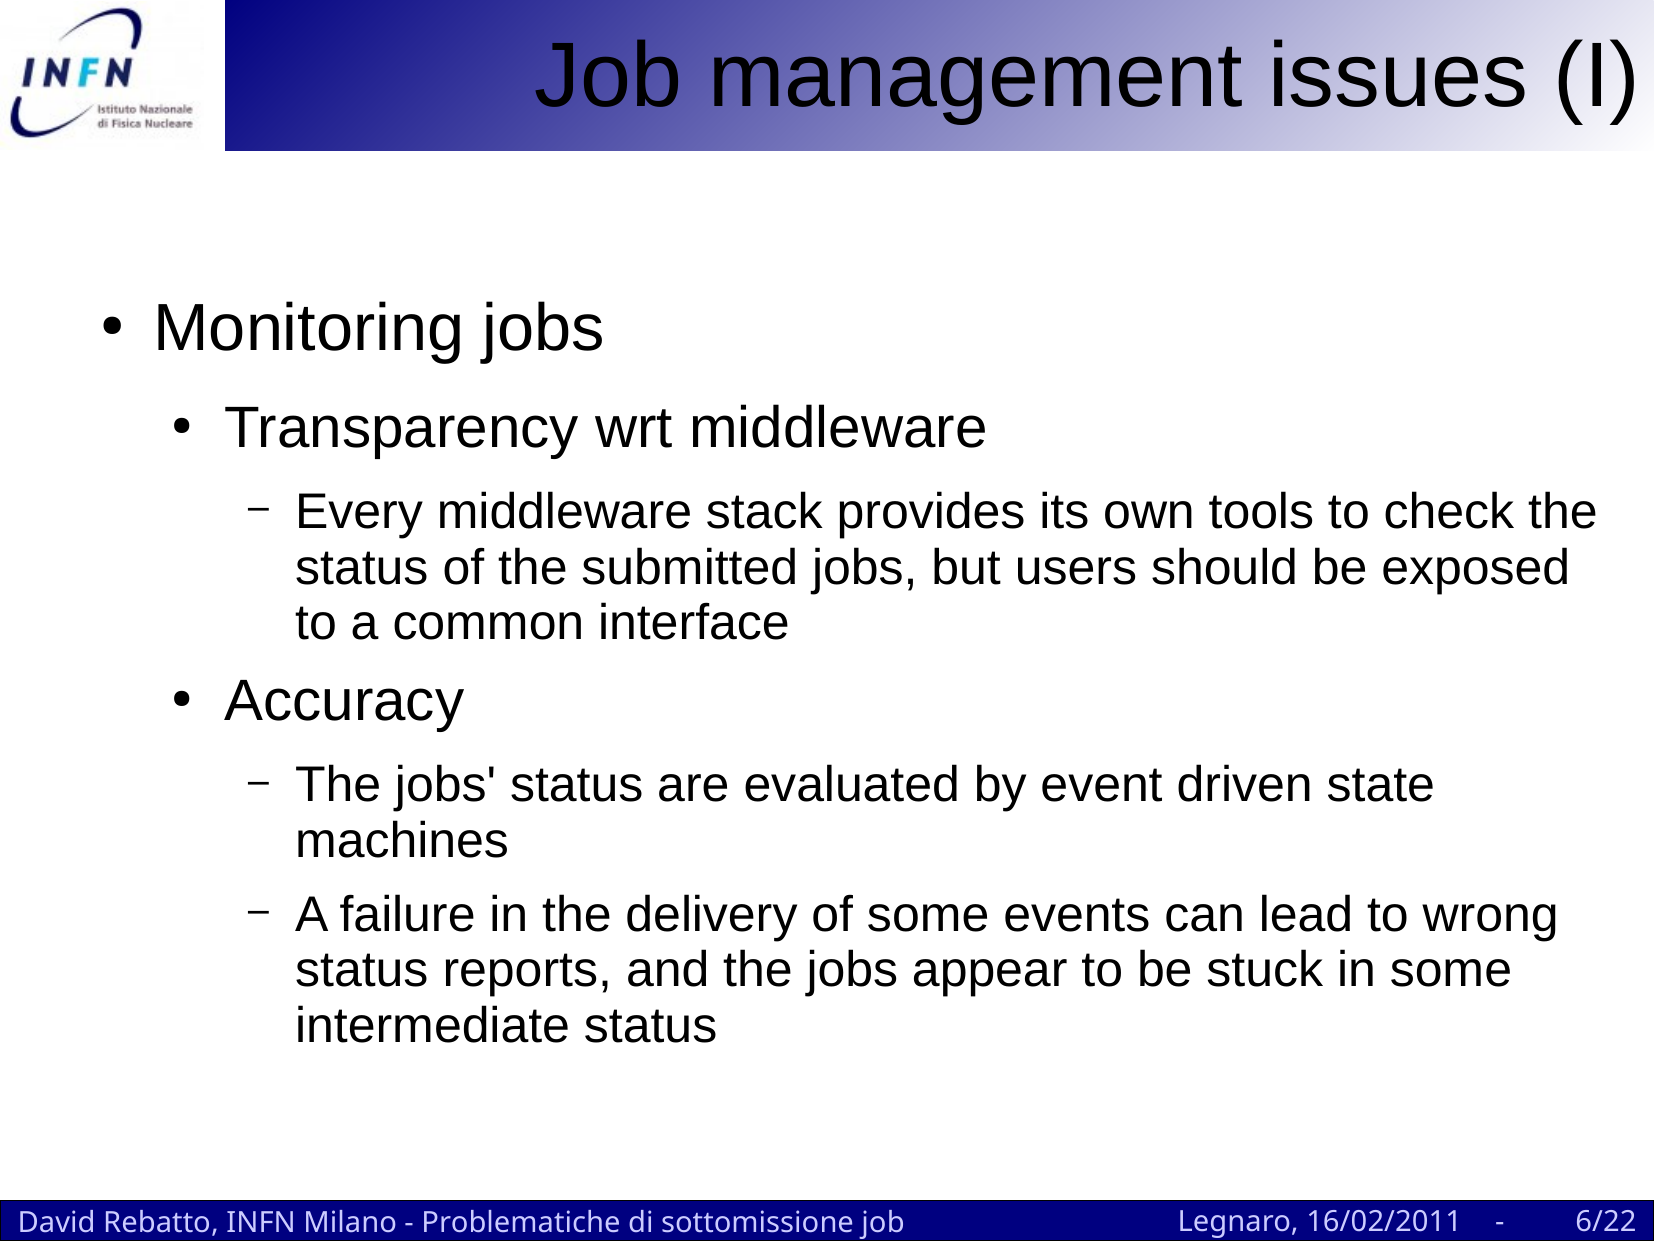

# Job management issues (I)
Monitoring jobs
Transparency wrt middleware
Every middleware stack provides its own tools to check the status of the submitted jobs, but users should be exposed to a common interface
Accuracy
The jobs' status are evaluated by event driven state machines
A failure in the delivery of some events can lead to wrong status reports, and the jobs appear to be stuck in some intermediate status
Legnaro, 16/02/2011
6
David Rebatto, INFN Milano - Problematiche di sottomissione job